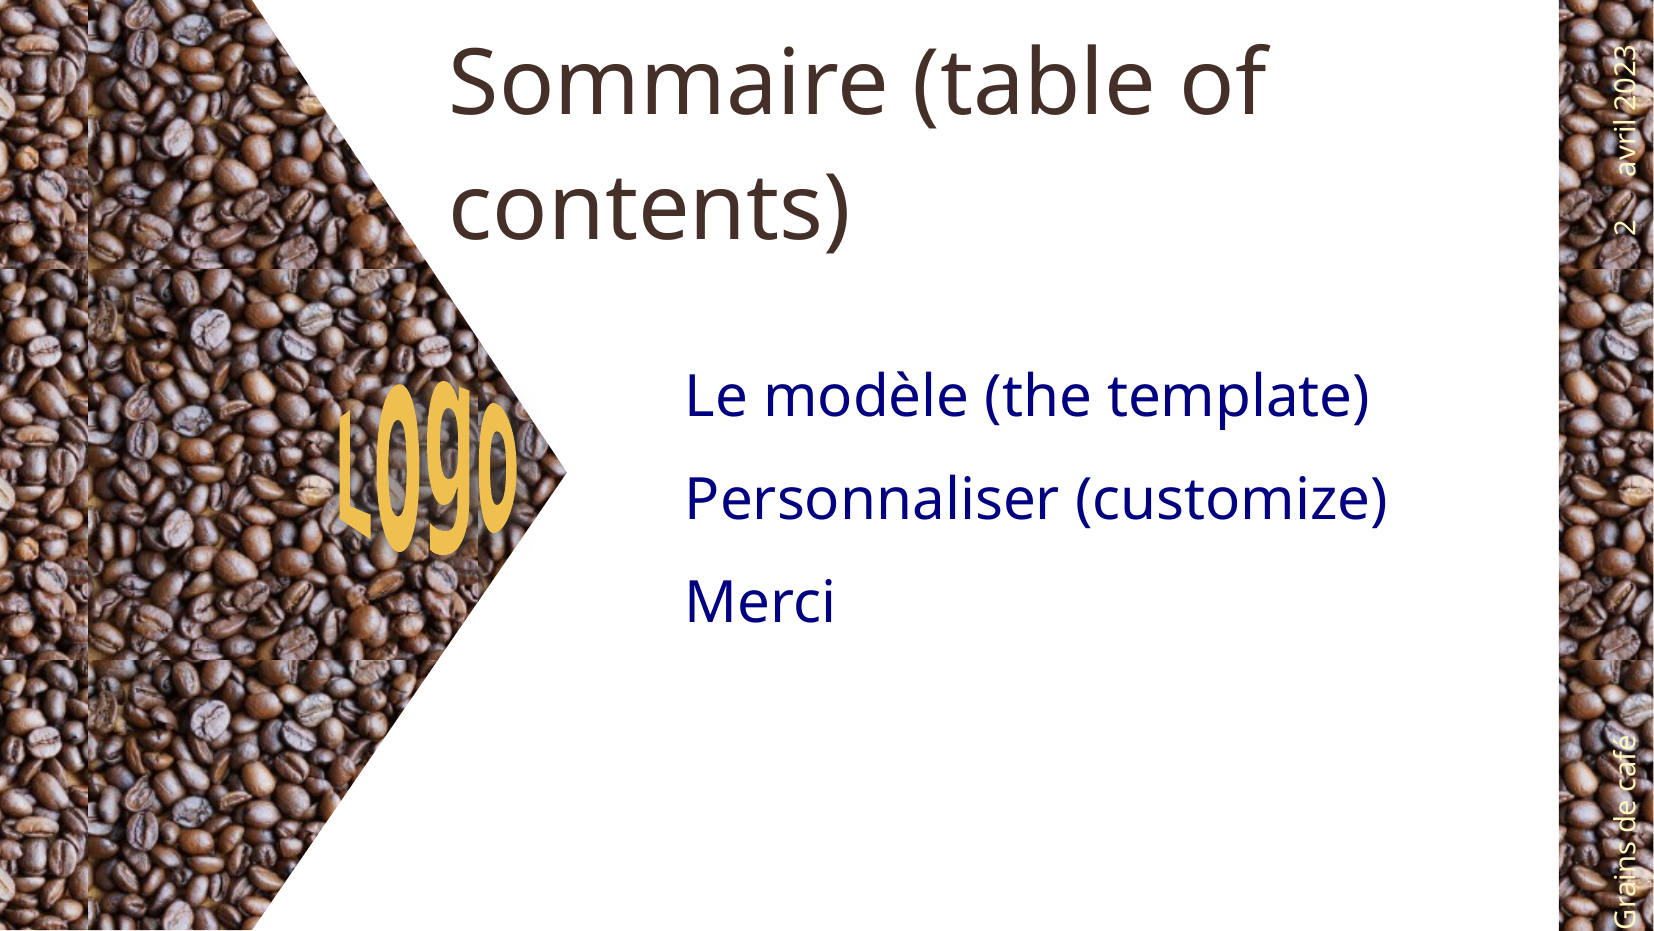

# Sommaire (table of contents)
avril 2023
2
Le modèle (the template)
Personnaliser (customize)
Merci
Grains de café